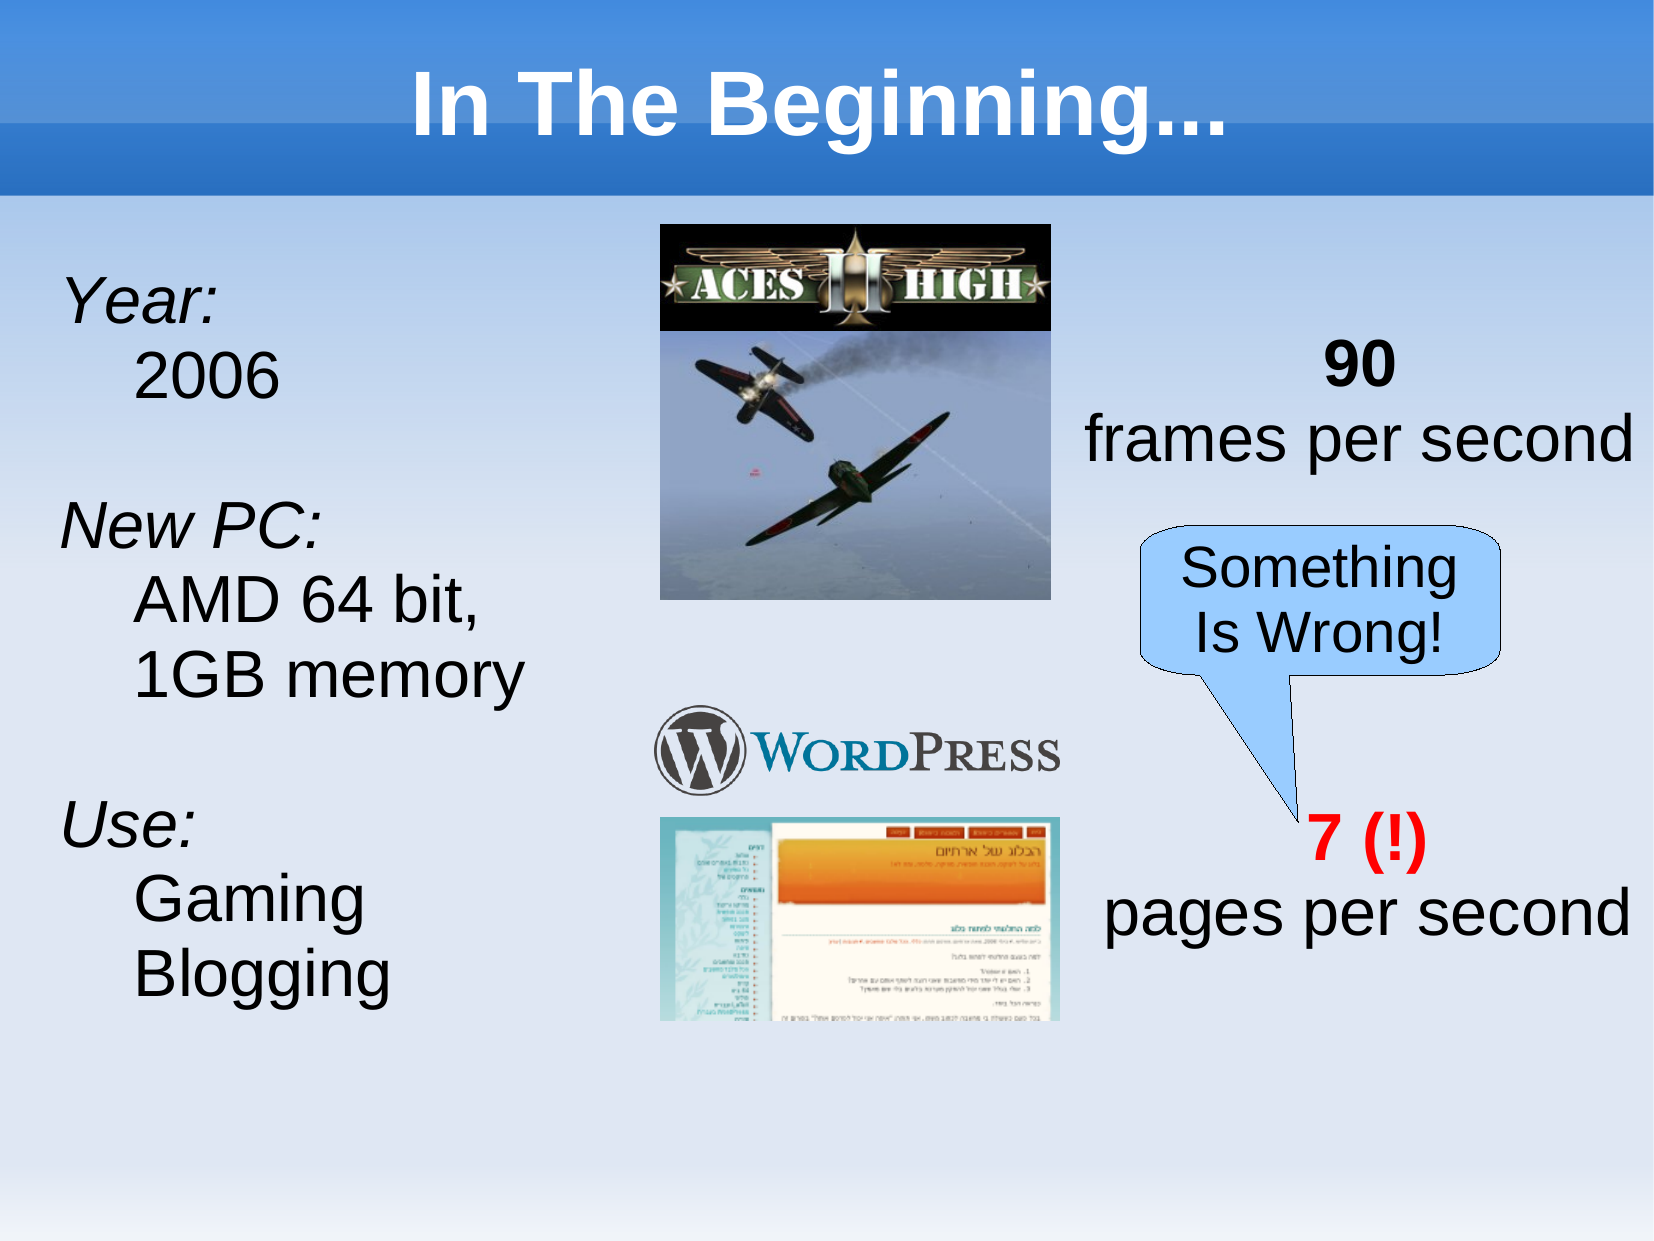

# In The Beginning...
Year:
	2006
New PC:
	AMD 64 bit,
	1GB memory
Use:
	Gaming
	Blogging
90
frames per second
Something
Is Wrong!
7 (!)
pages per second